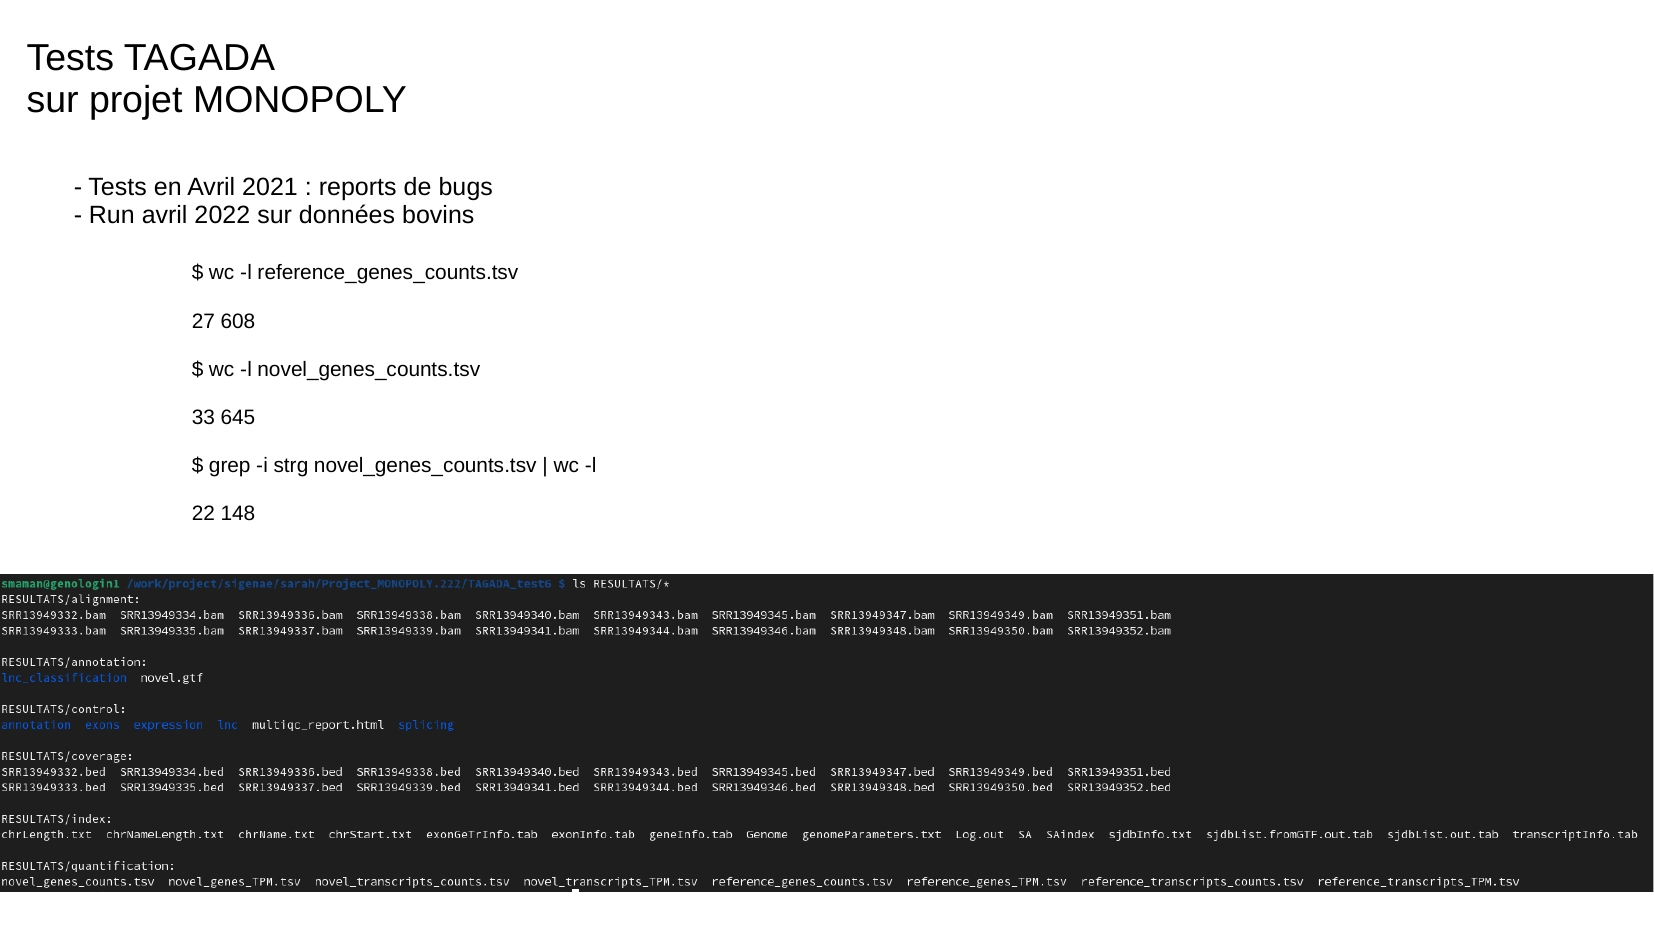

Tests TAGADA
sur projet MONOPOLY
- Tests en Avril 2021 : reports de bugs
- Run avril 2022 sur données bovins
$ wc -l reference_genes_counts.tsv
27 608
$ wc -l novel_genes_counts.tsv
33 645
$ grep -i strg novel_genes_counts.tsv | wc -l
22 148